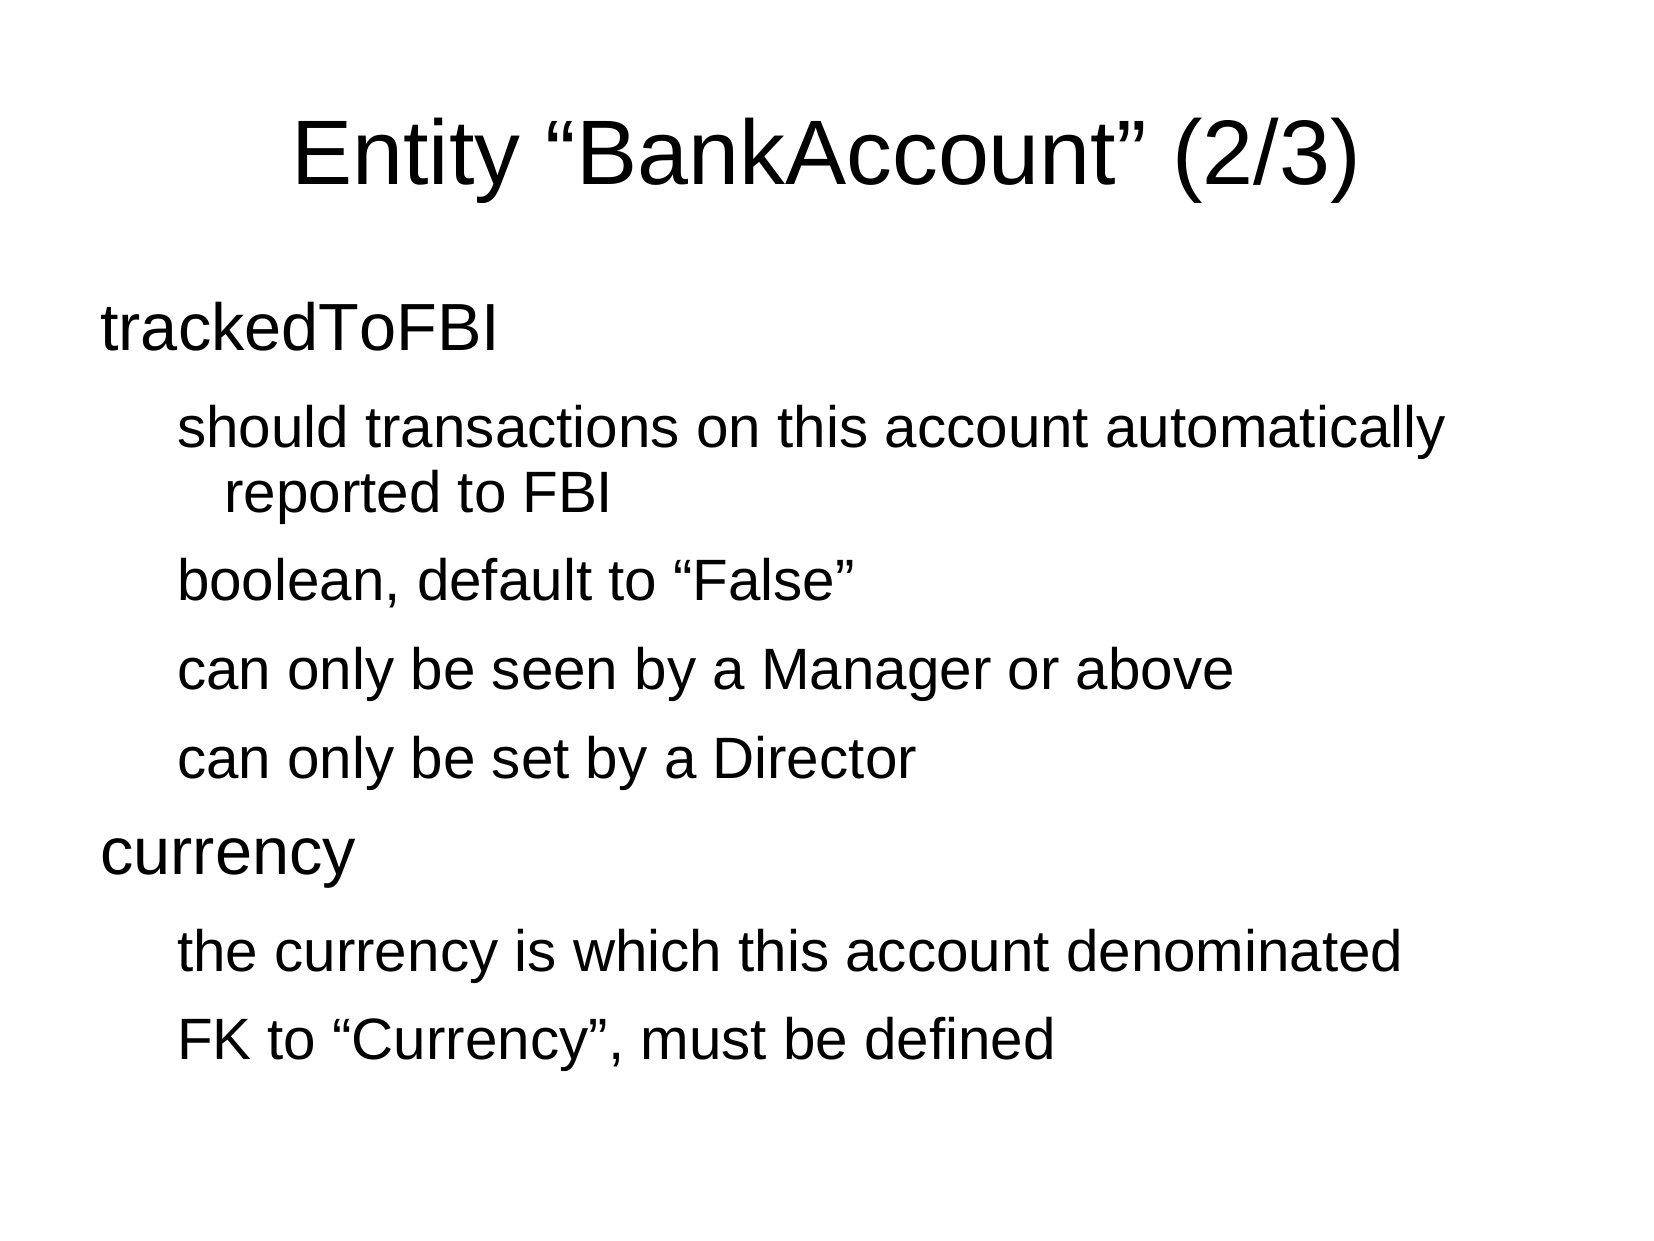

# Entity “BankAccount” (2/3)
trackedToFBI
should transactions on this account automatically reported to FBI
boolean, default to “False”
can only be seen by a Manager or above
can only be set by a Director
currency
the currency is which this account denominated
FK to “Currency”, must be defined